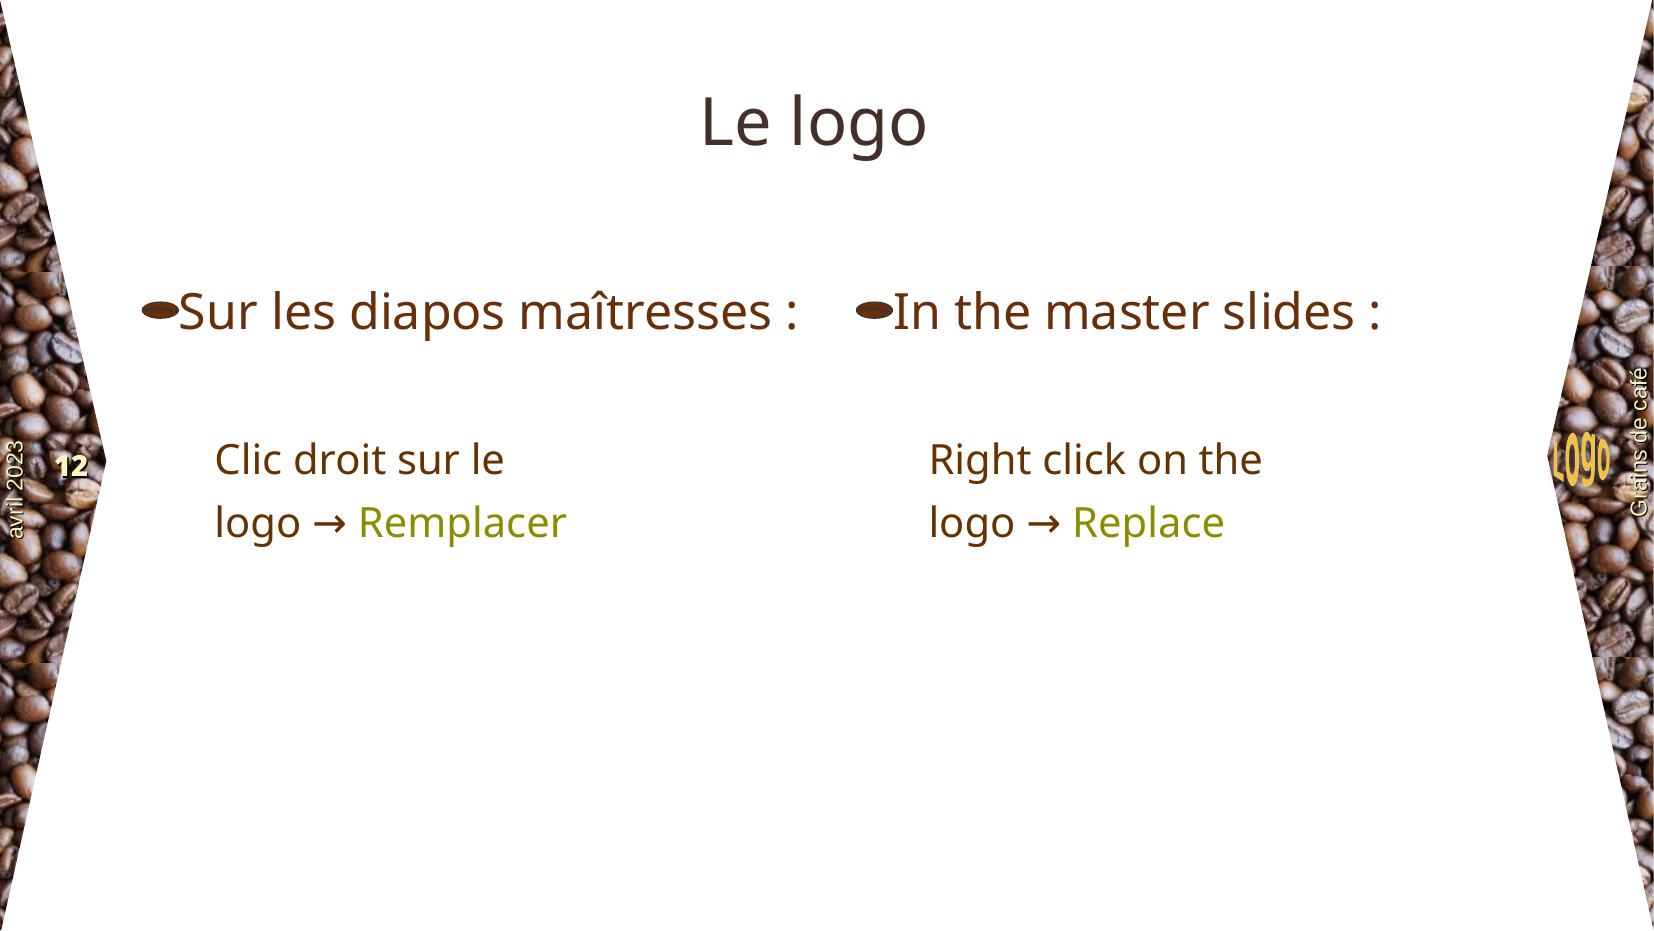

# Le logo
Sur les diapos maîtresses :
Clic droit sur le
logo → Remplacer
In the master slides :
Right click on the
logo → Replace
Grains de café
12
avril 2023